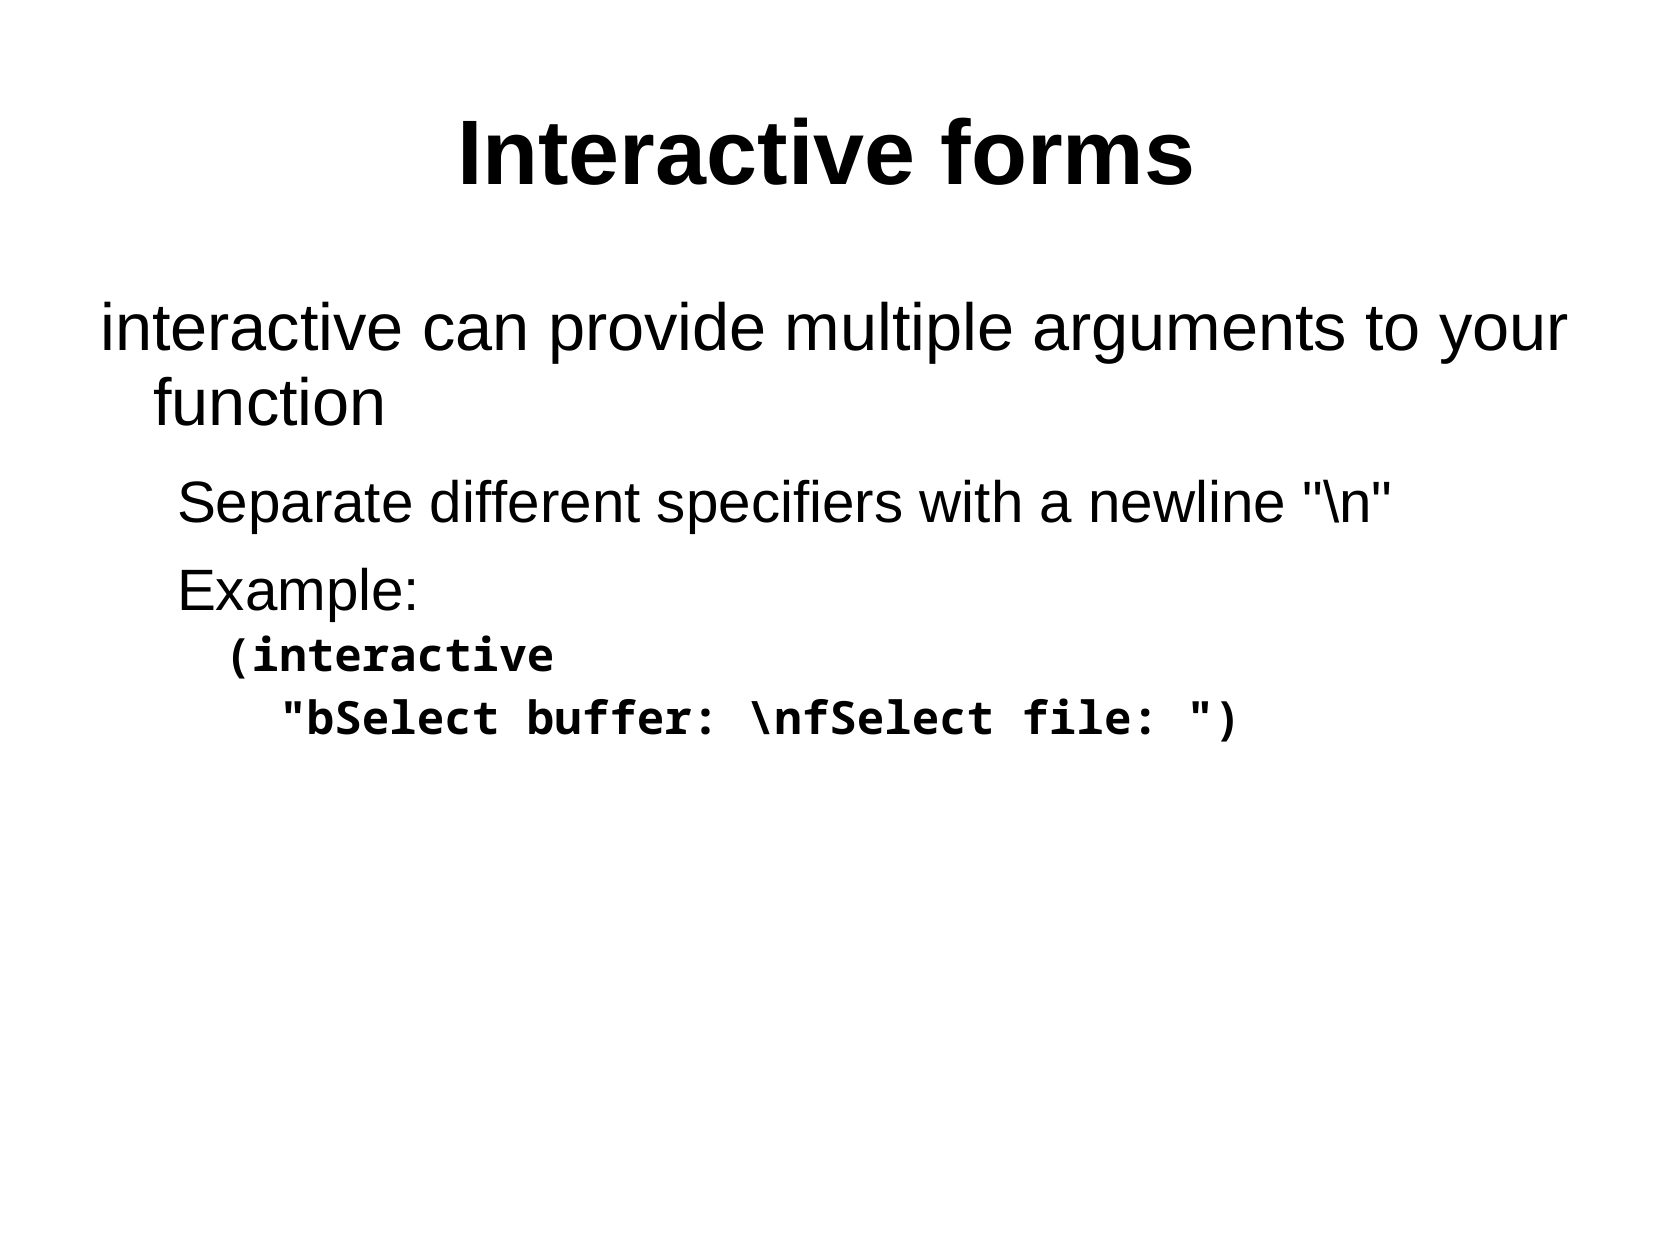

# Interactive forms
interactive can provide multiple arguments to your function
Separate different specifiers with a newline "\n"
Example:
(interactive
 "bSelect buffer: \nfSelect file: ")